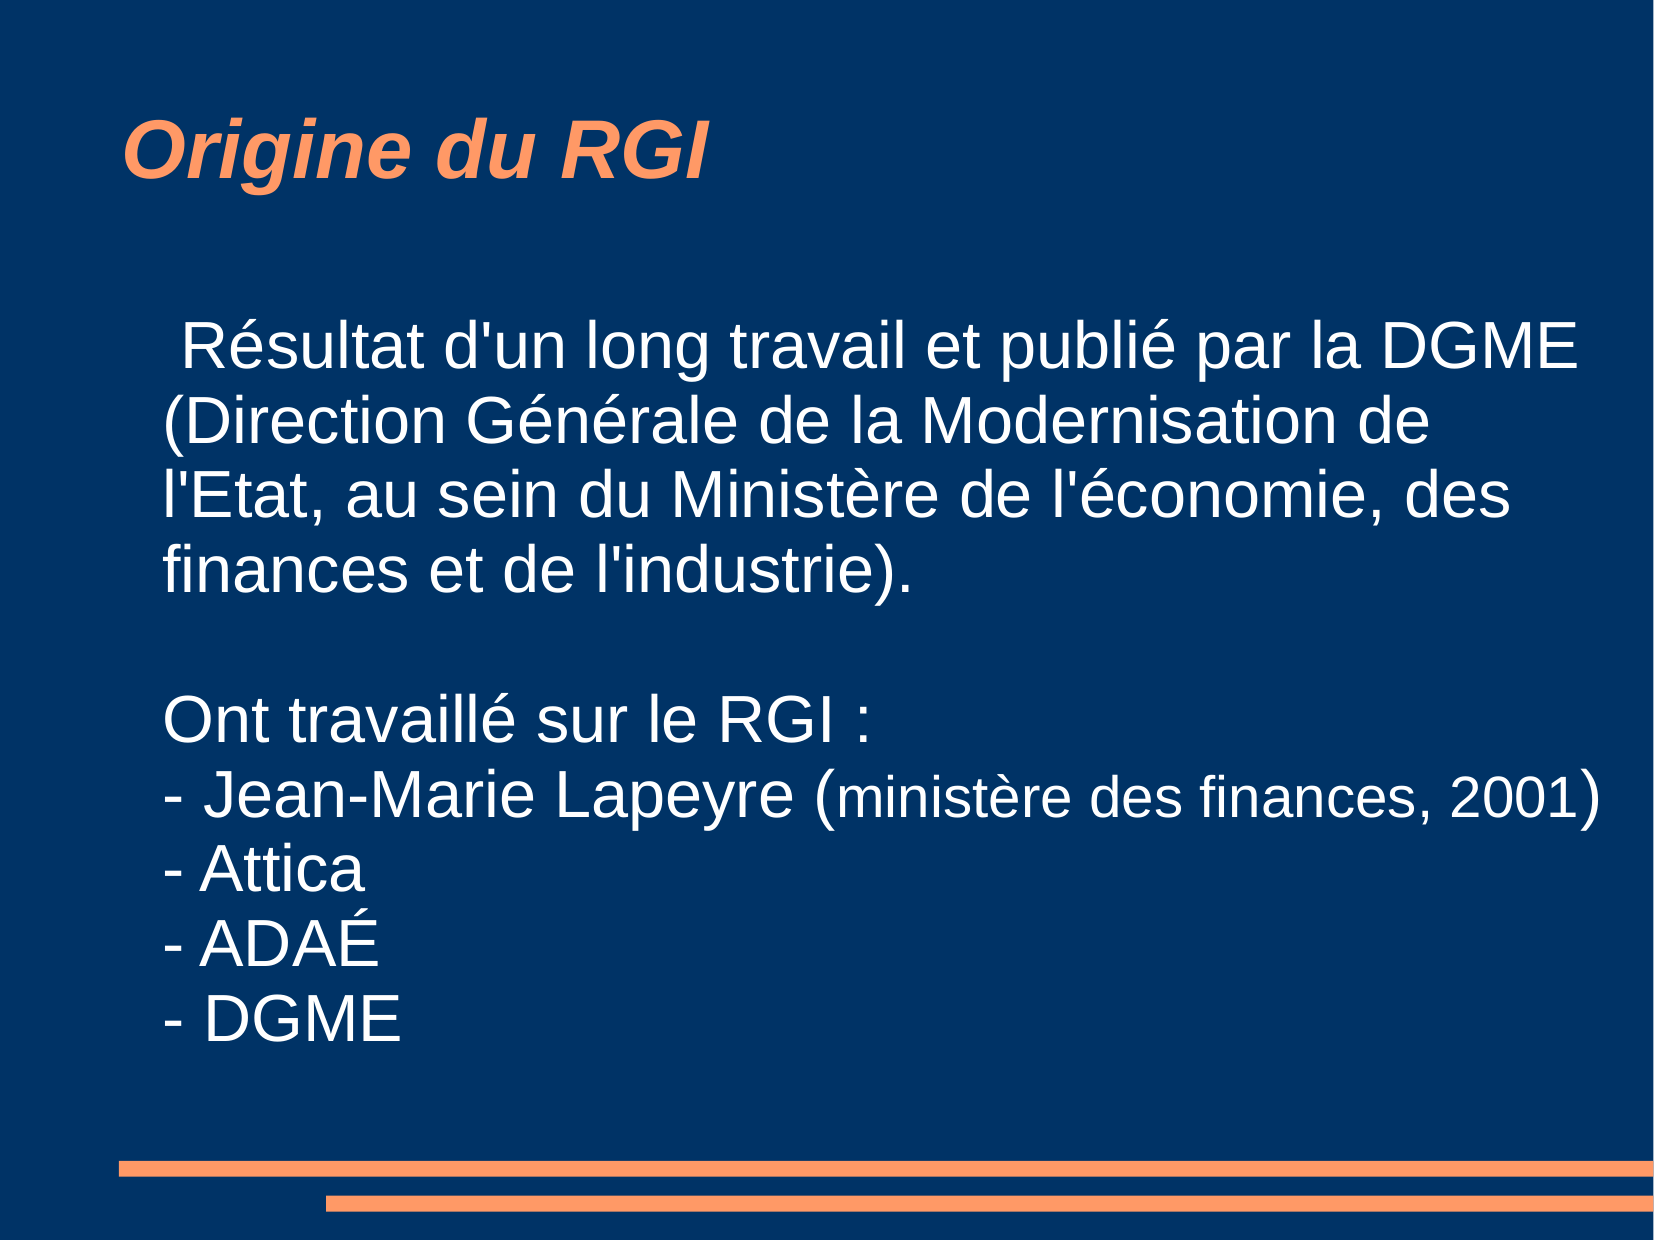

# Origine du RGI
 Résultat d'un long travail et publié par la DGME (Direction Générale de la Modernisation de l'Etat, au sein du Ministère de l'économie, des finances et de l'industrie).
Ont travaillé sur le RGI :
- Jean-Marie Lapeyre (ministère des finances, 2001)
- Attica
- ADAÉ
- DGME